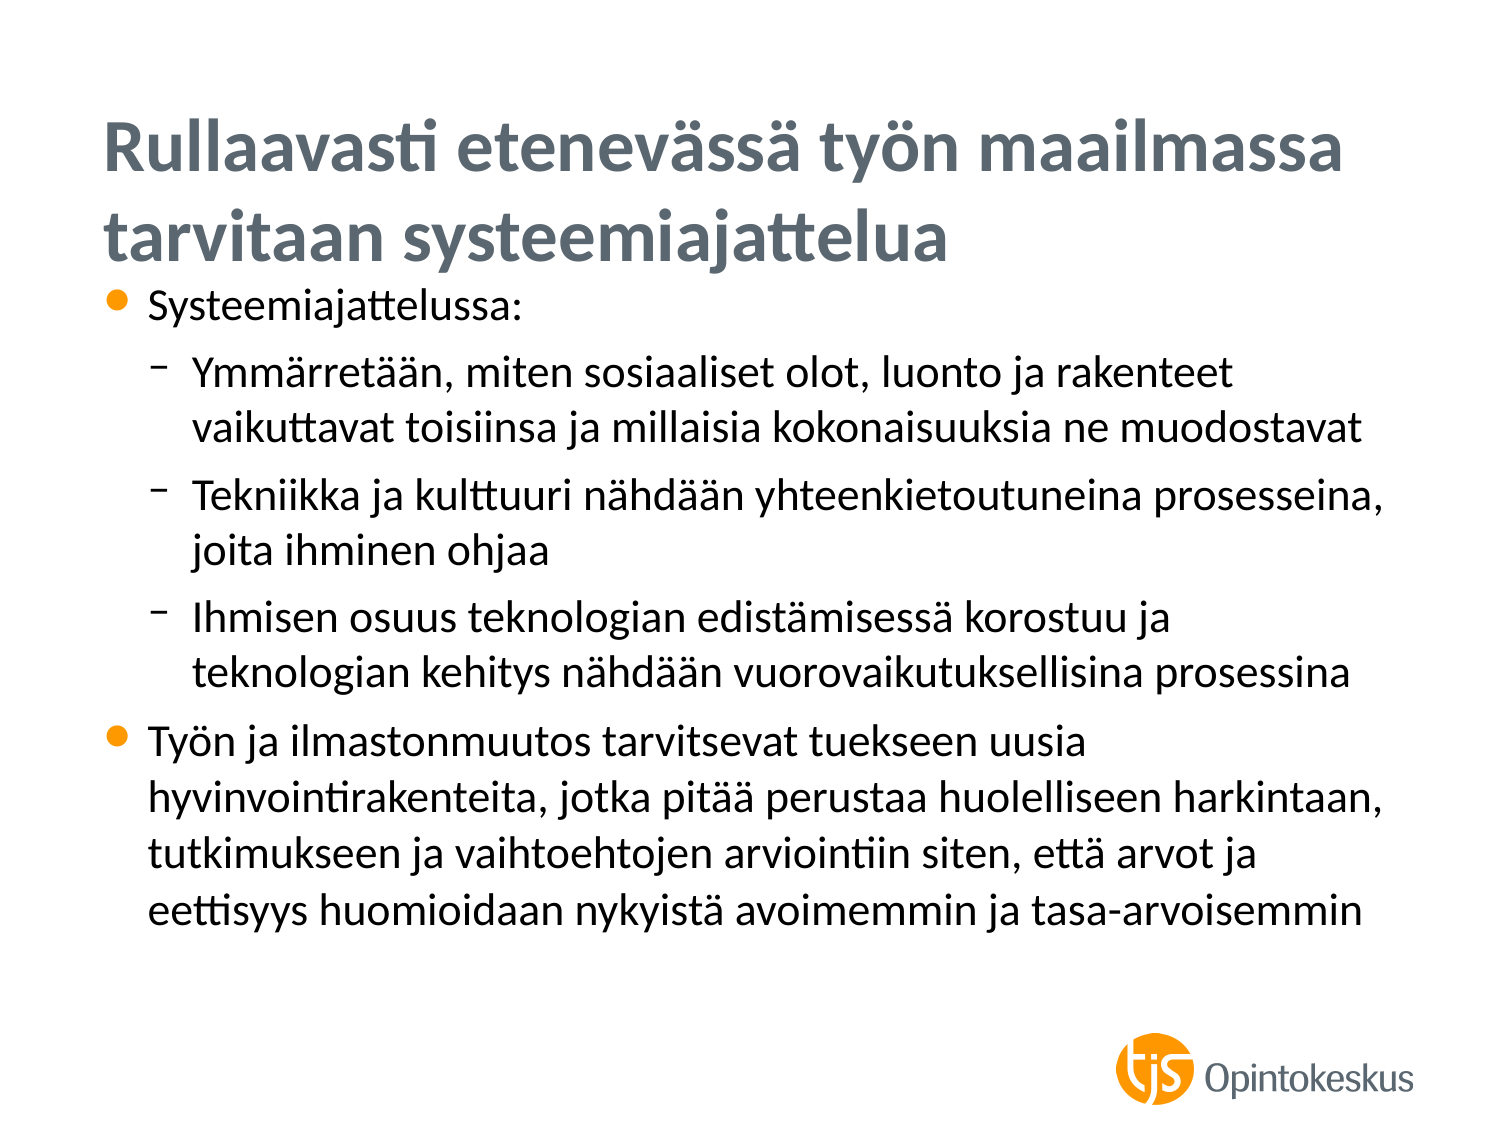

Rullaavasti etenevässä työn maailmassa tarvitaan systeemiajattelua
# Systeemiajattelussa:
Ymmärretään, miten sosiaaliset olot, luonto ja rakenteet vaikuttavat toisiinsa ja millaisia kokonaisuuksia ne muodostavat
Tekniikka ja kulttuuri nähdään yhteenkietoutuneina prosesseina, joita ihminen ohjaa
Ihmisen osuus teknologian edistämisessä korostuu ja teknologian kehitys nähdään vuorovaikutuksellisina prosessina
Työn ja ilmastonmuutos tarvitsevat tuekseen uusia hyvinvointirakenteita, jotka pitää perustaa huolelliseen harkintaan, tutkimukseen ja vaihtoehtojen arviointiin siten, että arvot ja eettisyys huomioidaan nykyistä avoimemmin ja tasa-arvoisemmin